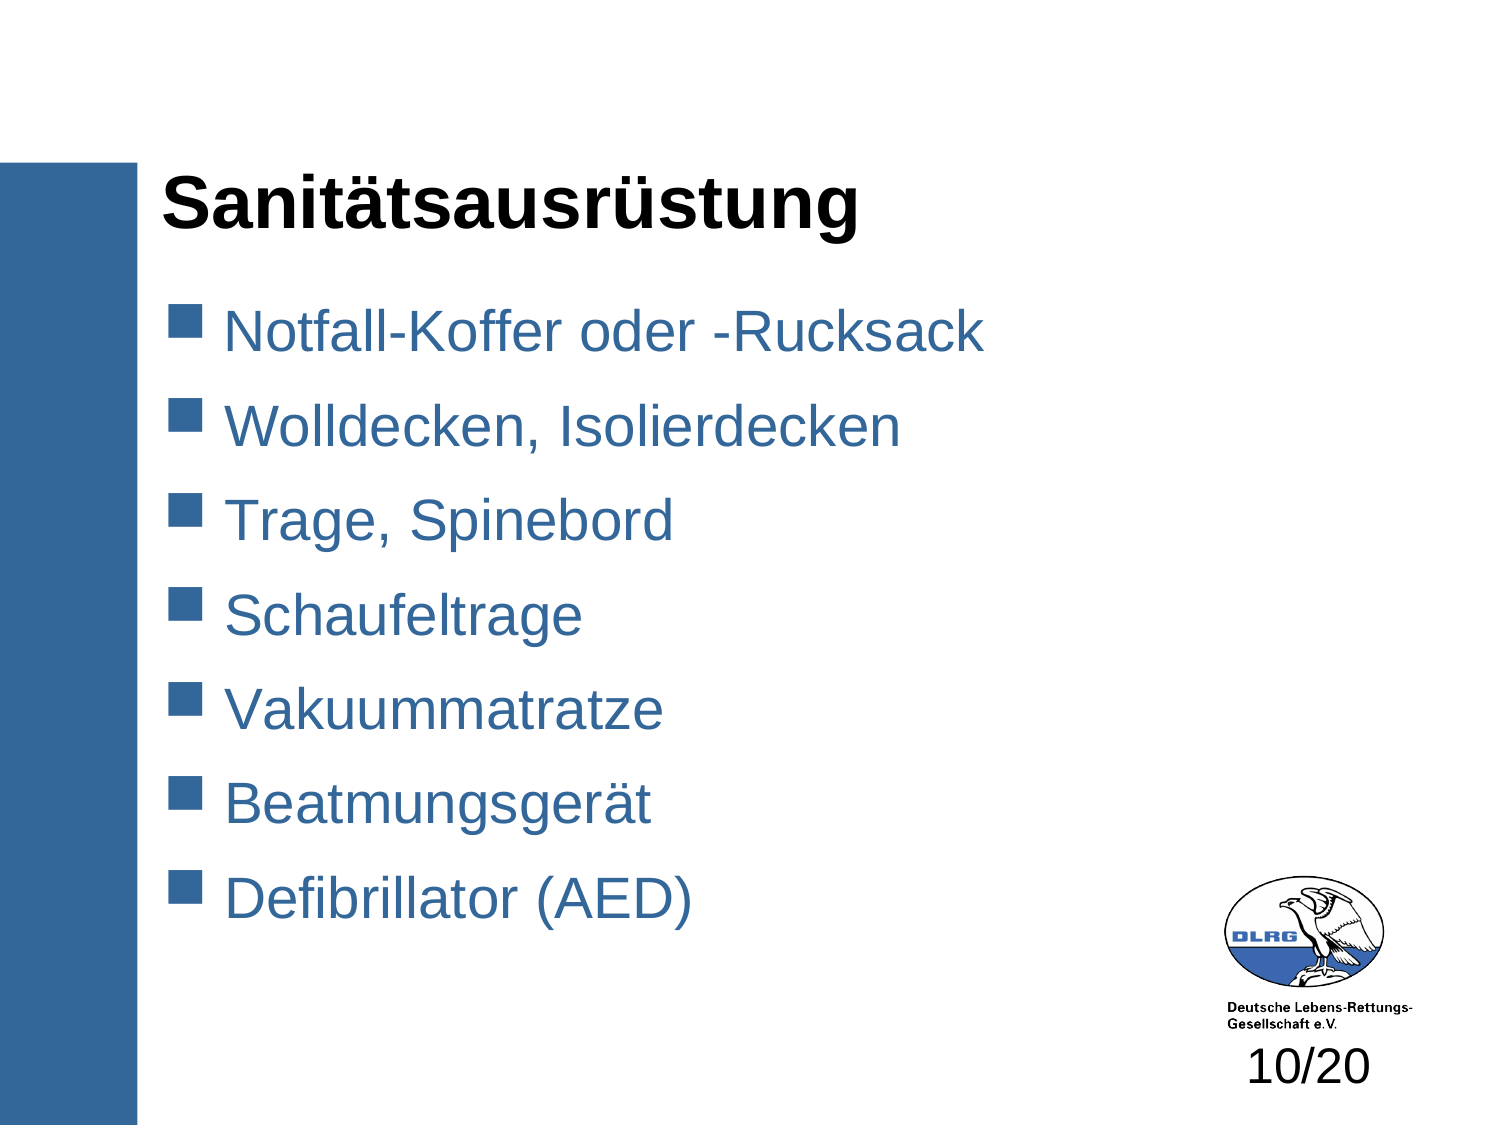

Sanitätsausrüstung
 Notfall-Koffer oder -Rucksack
 Wolldecken, Isolierdecken
 Trage, Spinebord‏
 Schaufeltrage
 Vakuummatratze
 Beatmungsgerät
 Defibrillator (AED)‏